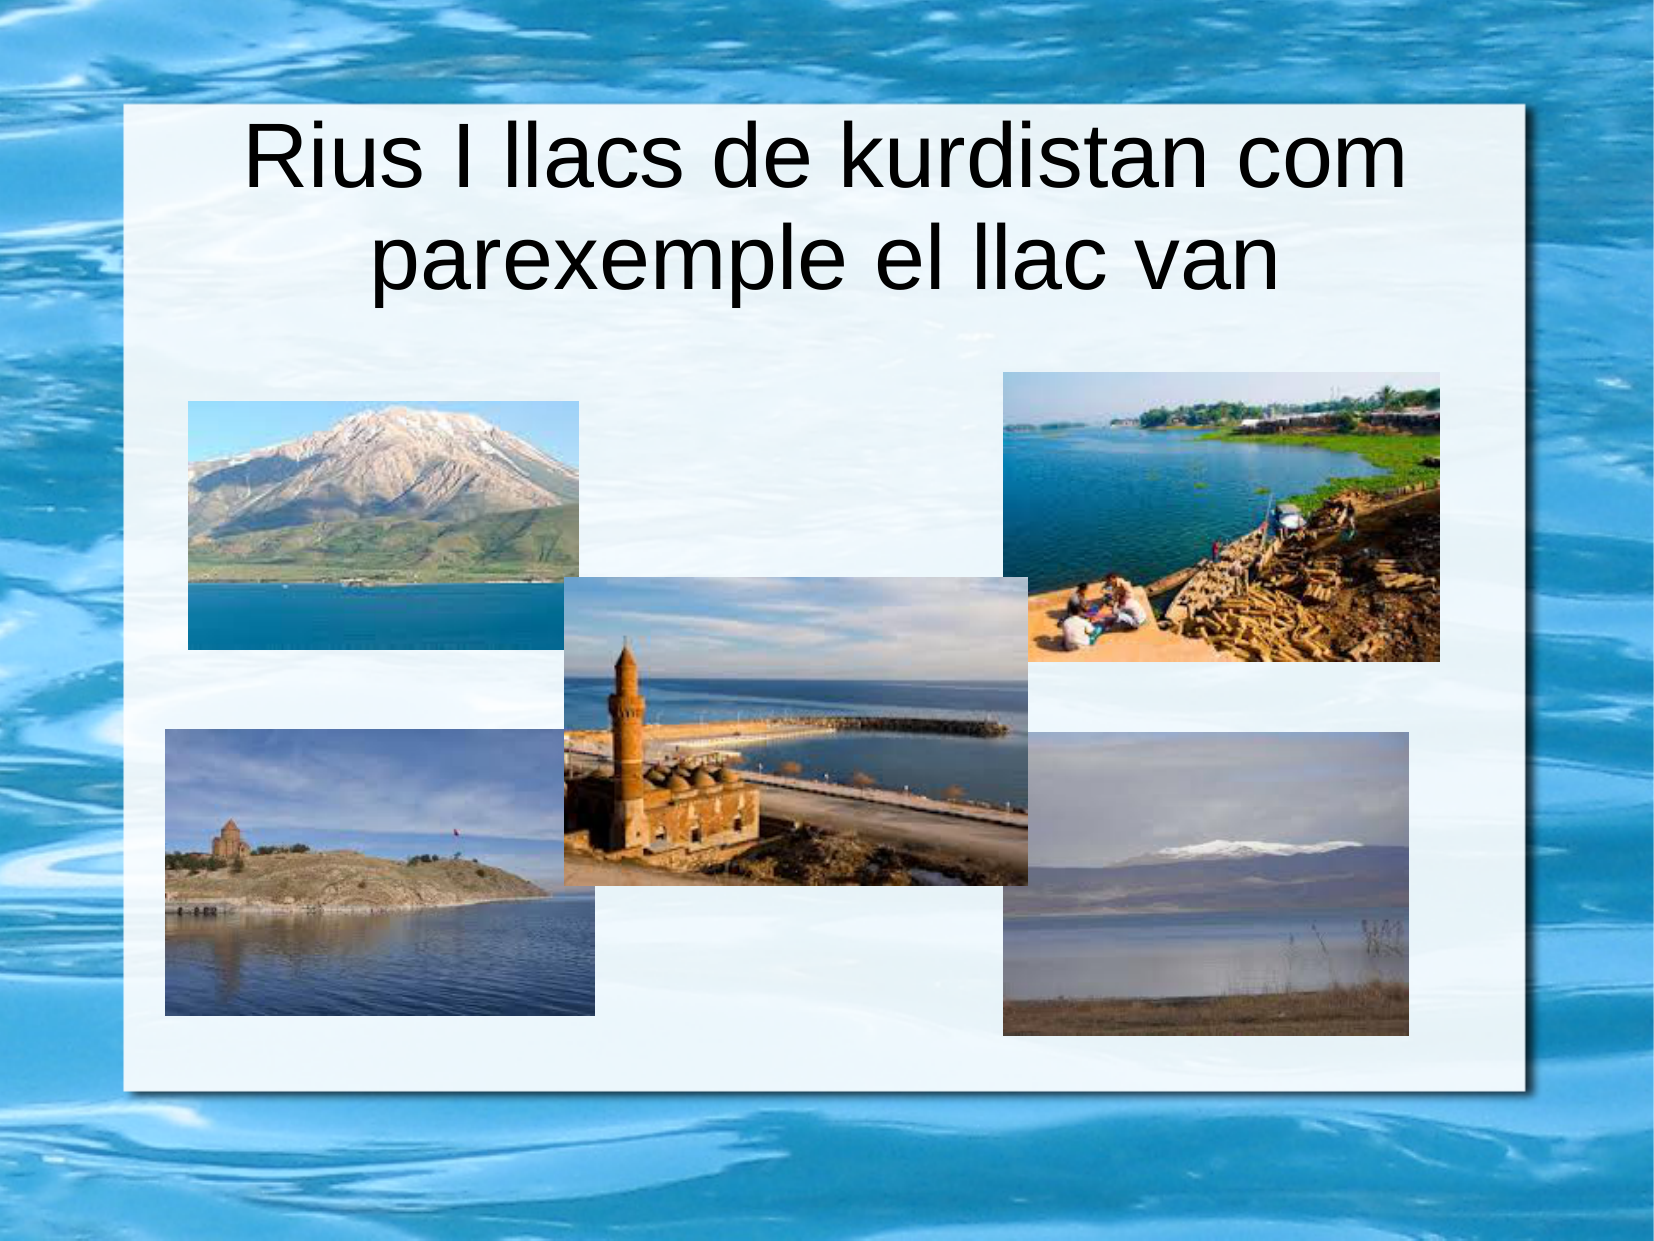

# Rius I llacs de kurdistan com parexemple el llac van